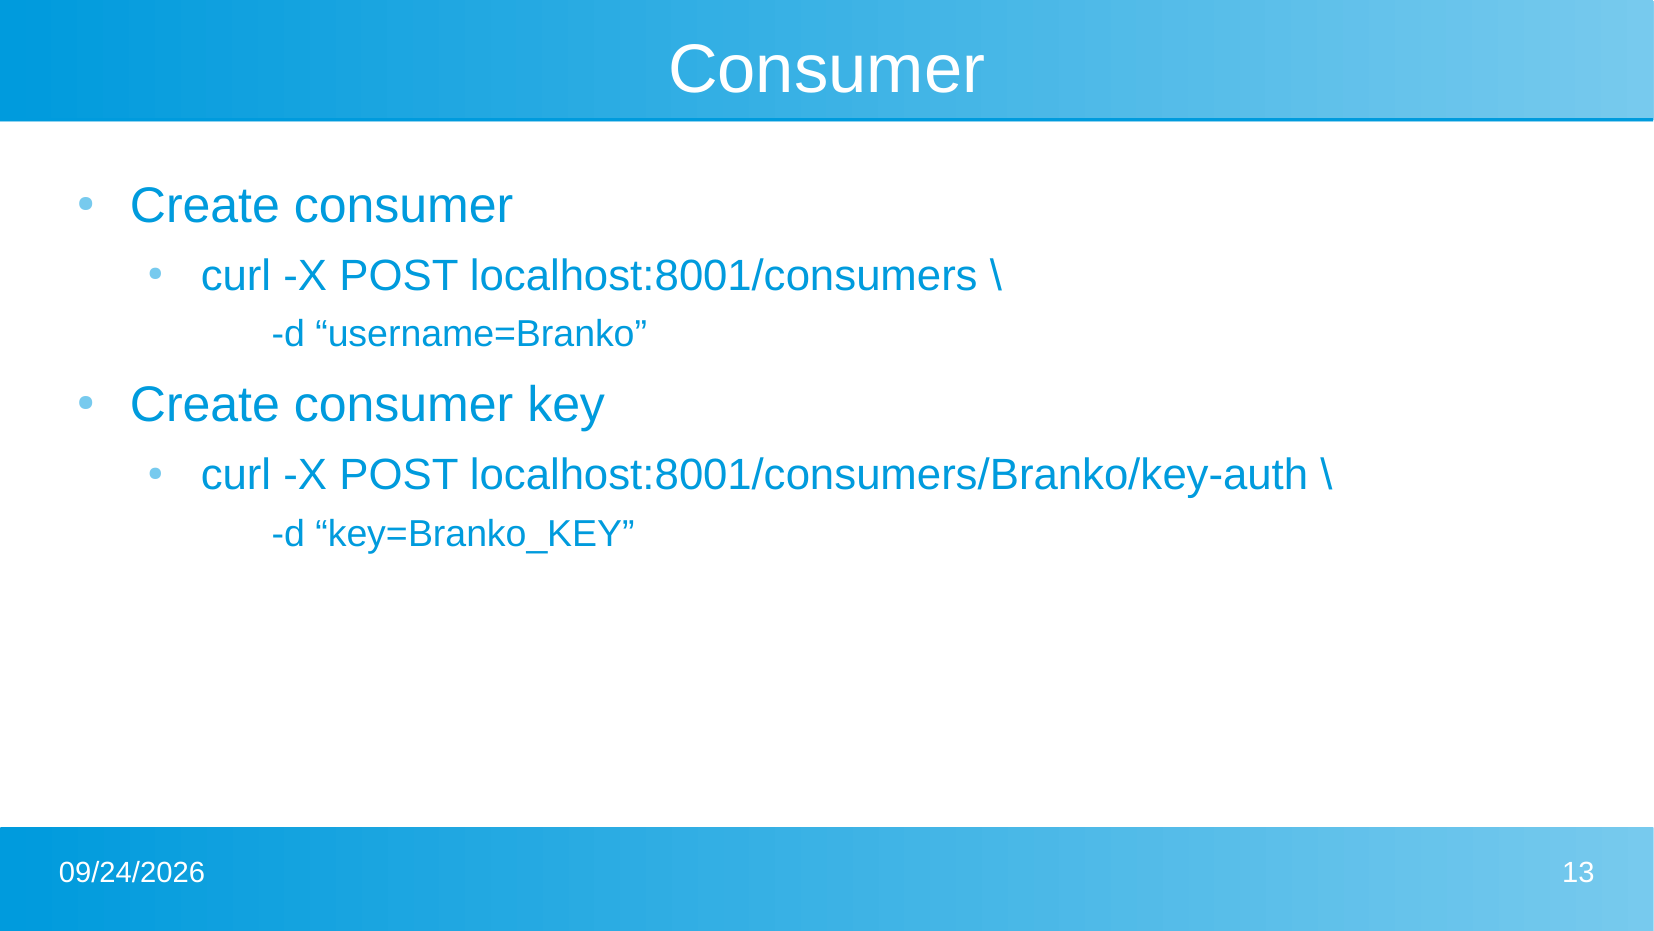

# Consumer
Create consumer
curl -X POST localhost:8001/consumers \
-d “username=Branko”
Create consumer key
curl -X POST localhost:8001/consumers/Branko/key-auth \
-d “key=Branko_KEY”
13